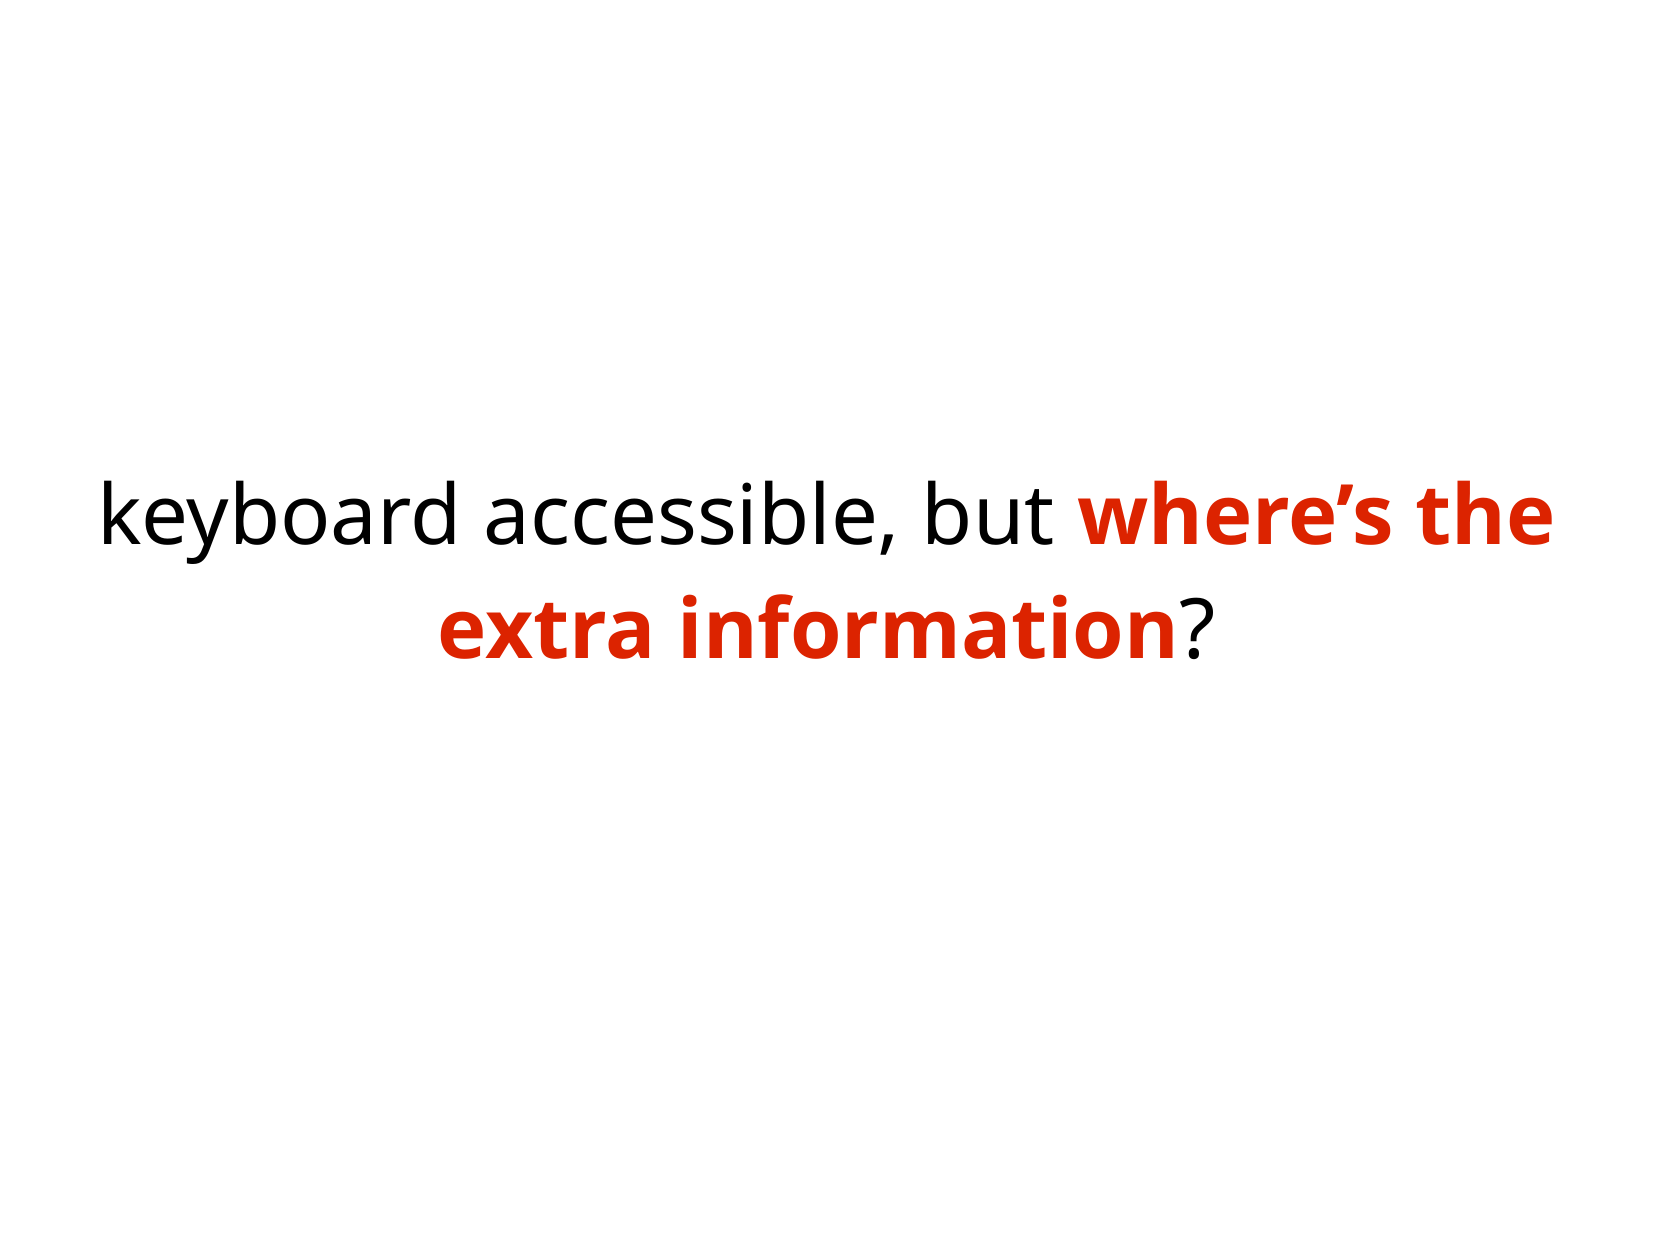

# keyboard accessible, but where’s the extra information?